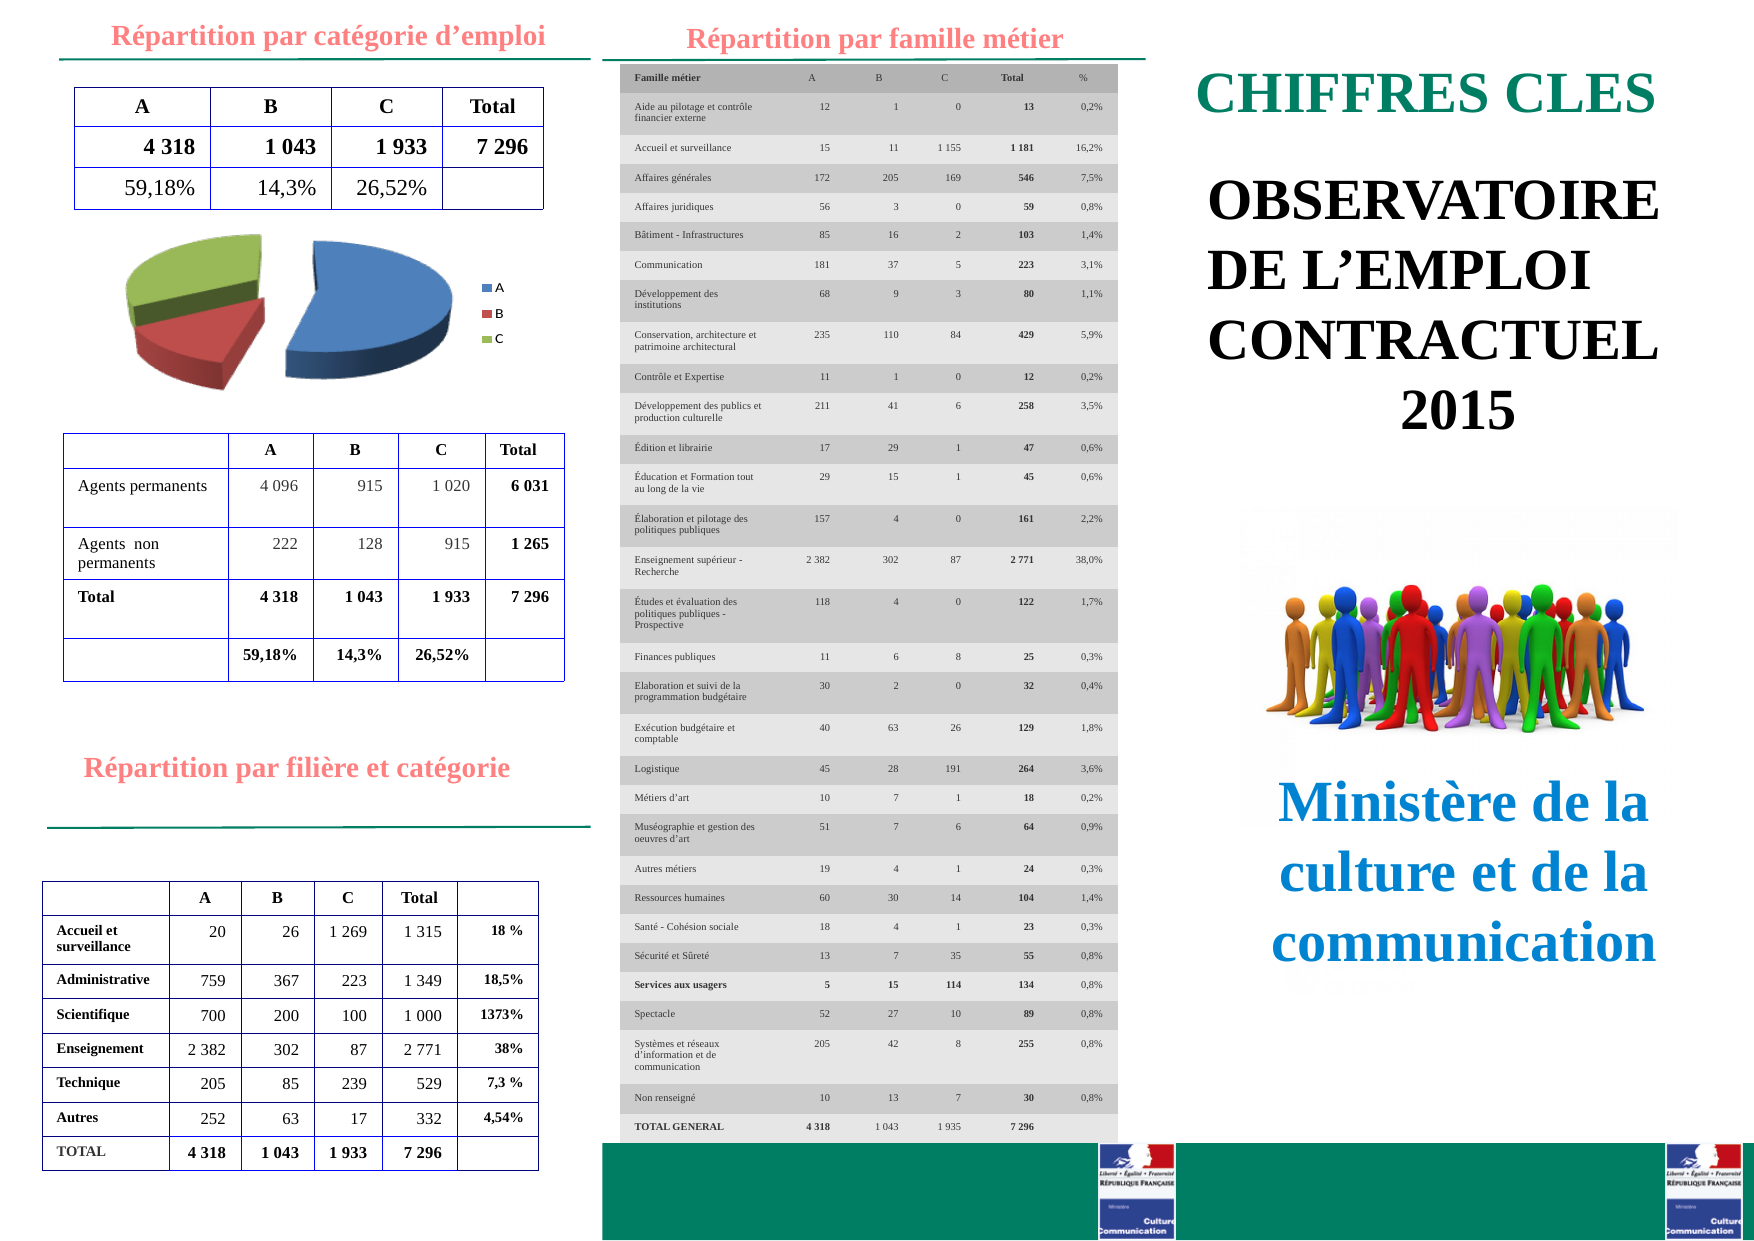

Répartition par famille métier
Répartition par catégorie d’emploi
CHIFFRES CLES
| Famille métier | A | B | C | Total | % |
| --- | --- | --- | --- | --- | --- |
| Aide au pilotage et contrôle financier externe | 12 | 1 | 0 | 13 | 0,2% |
| Accueil et surveillance | 15 | 11 | 1 155 | 1 181 | 16,2% |
| Affaires générales | 172 | 205 | 169 | 546 | 7,5% |
| Affaires juridiques | 56 | 3 | 0 | 59 | 0,8% |
| Bâtiment - Infrastructures | 85 | 16 | 2 | 103 | 1,4% |
| Communication | 181 | 37 | 5 | 223 | 3,1% |
| Développement des institutions | 68 | 9 | 3 | 80 | 1,1% |
| Conservation, architecture et patrimoine architectural | 235 | 110 | 84 | 429 | 5,9% |
| Contrôle et Expertise | 11 | 1 | 0 | 12 | 0,2% |
| Développement des publics et production culturelle | 211 | 41 | 6 | 258 | 3,5% |
| Édition et librairie | 17 | 29 | 1 | 47 | 0,6% |
| Éducation et Formation tout au long de la vie | 29 | 15 | 1 | 45 | 0,6% |
| Élaboration et pilotage des politiques publiques | 157 | 4 | 0 | 161 | 2,2% |
| Enseignement supérieur - Recherche | 2 382 | 302 | 87 | 2 771 | 38,0% |
| Études et évaluation des politiques publiques - Prospective | 118 | 4 | 0 | 122 | 1,7% |
| Finances publiques | 11 | 6 | 8 | 25 | 0,3% |
| Elaboration et suivi de la programmation budgétaire | 30 | 2 | 0 | 32 | 0,4% |
| Exécution budgétaire et comptable | 40 | 63 | 26 | 129 | 1,8% |
| Logistique | 45 | 28 | 191 | 264 | 3,6% |
| Métiers d’art | 10 | 7 | 1 | 18 | 0,2% |
| Muséographie et gestion des oeuvres d’art | 51 | 7 | 6 | 64 | 0,9% |
| Autres métiers | 19 | 4 | 1 | 24 | 0,3% |
| Ressources humaines | 60 | 30 | 14 | 104 | 1,4% |
| Santé - Cohésion sociale | 18 | 4 | 1 | 23 | 0,3% |
| Sécurité et Sûreté | 13 | 7 | 35 | 55 | 0,8% |
| Services aux usagers | 5 | 15 | 114 | 134 | 0,8% |
| Spectacle | 52 | 27 | 10 | 89 | 0,8% |
| Systèmes et réseaux d’information et de communication | 205 | 42 | 8 | 255 | 0,8% |
| Non renseigné | 10 | 13 | 7 | 30 | 0,8% |
| TOTAL GENERAL | 4 318 | 1 043 | 1 935 | 7 296 | |
| A | B | C | Total |
| --- | --- | --- | --- |
| 4 318 | 1 043 | 1 933 | 7 296 |
| 59,18% | 14,3% | 26,52% | |
OBSERVATOIRE DE L’EMPLOI CONTRACTUEL
2015
| | A | B | C | Total |
| --- | --- | --- | --- | --- |
| Agents permanents | 4 096 | 915 | 1 020 | 6 031 |
| Agents non permanents | 222 | 128 | 915 | 1 265 |
| Total | 4 318 | 1 043 | 1 933 | 7 296 |
| | 59,18% | 14,3% | 26,52% | |
Répartition par filière et catégorie
Ministère de la culture et de la communication
| | A | B | C | Total | |
| --- | --- | --- | --- | --- | --- |
| Accueil et surveillance | 20 | 26 | 1 269 | 1 315 | 18 % |
| Administrative | 759 | 367 | 223 | 1 349 | 18,5% |
| Scientifique | 700 | 200 | 100 | 1 000 | 1373% |
| Enseignement | 2 382 | 302 | 87 | 2 771 | 38% |
| Technique | 205 | 85 | 239 | 529 | 7,3 % |
| Autres | 252 | 63 | 17 | 332 | 4,54% |
| TOTAL | 4 318 | 1 043 | 1 933 | 7 296 | |
URL